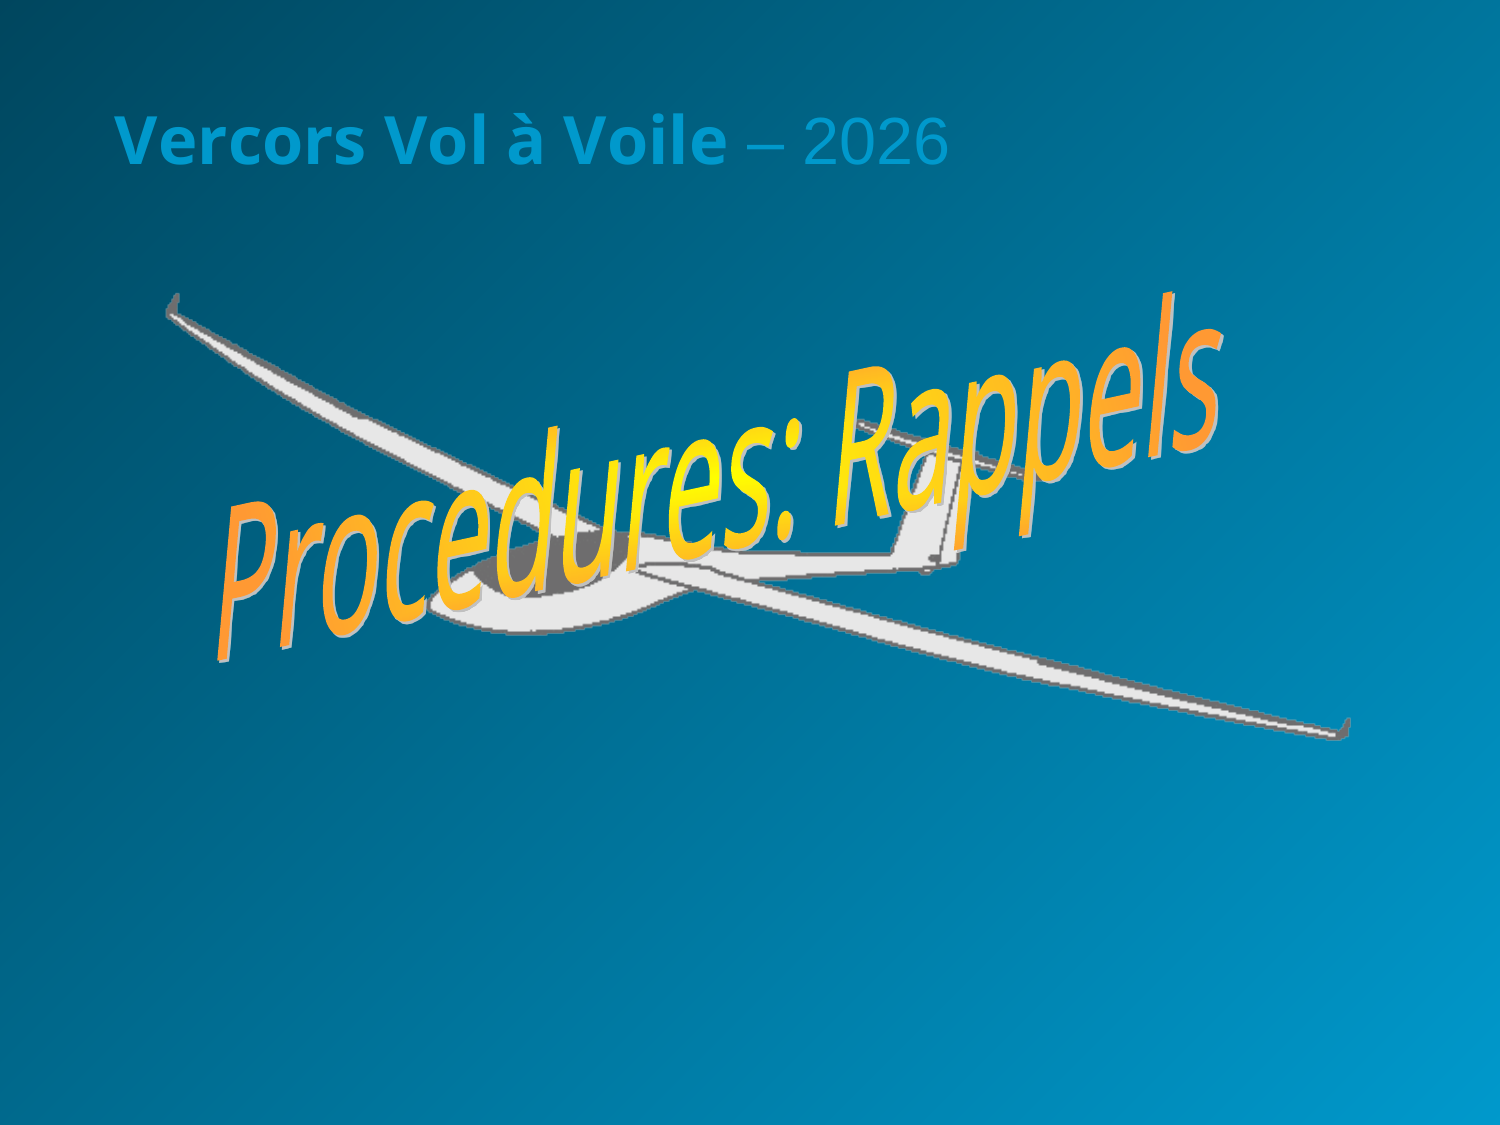

Vercors Vol à Voile – 2026
Procedures: Rappels